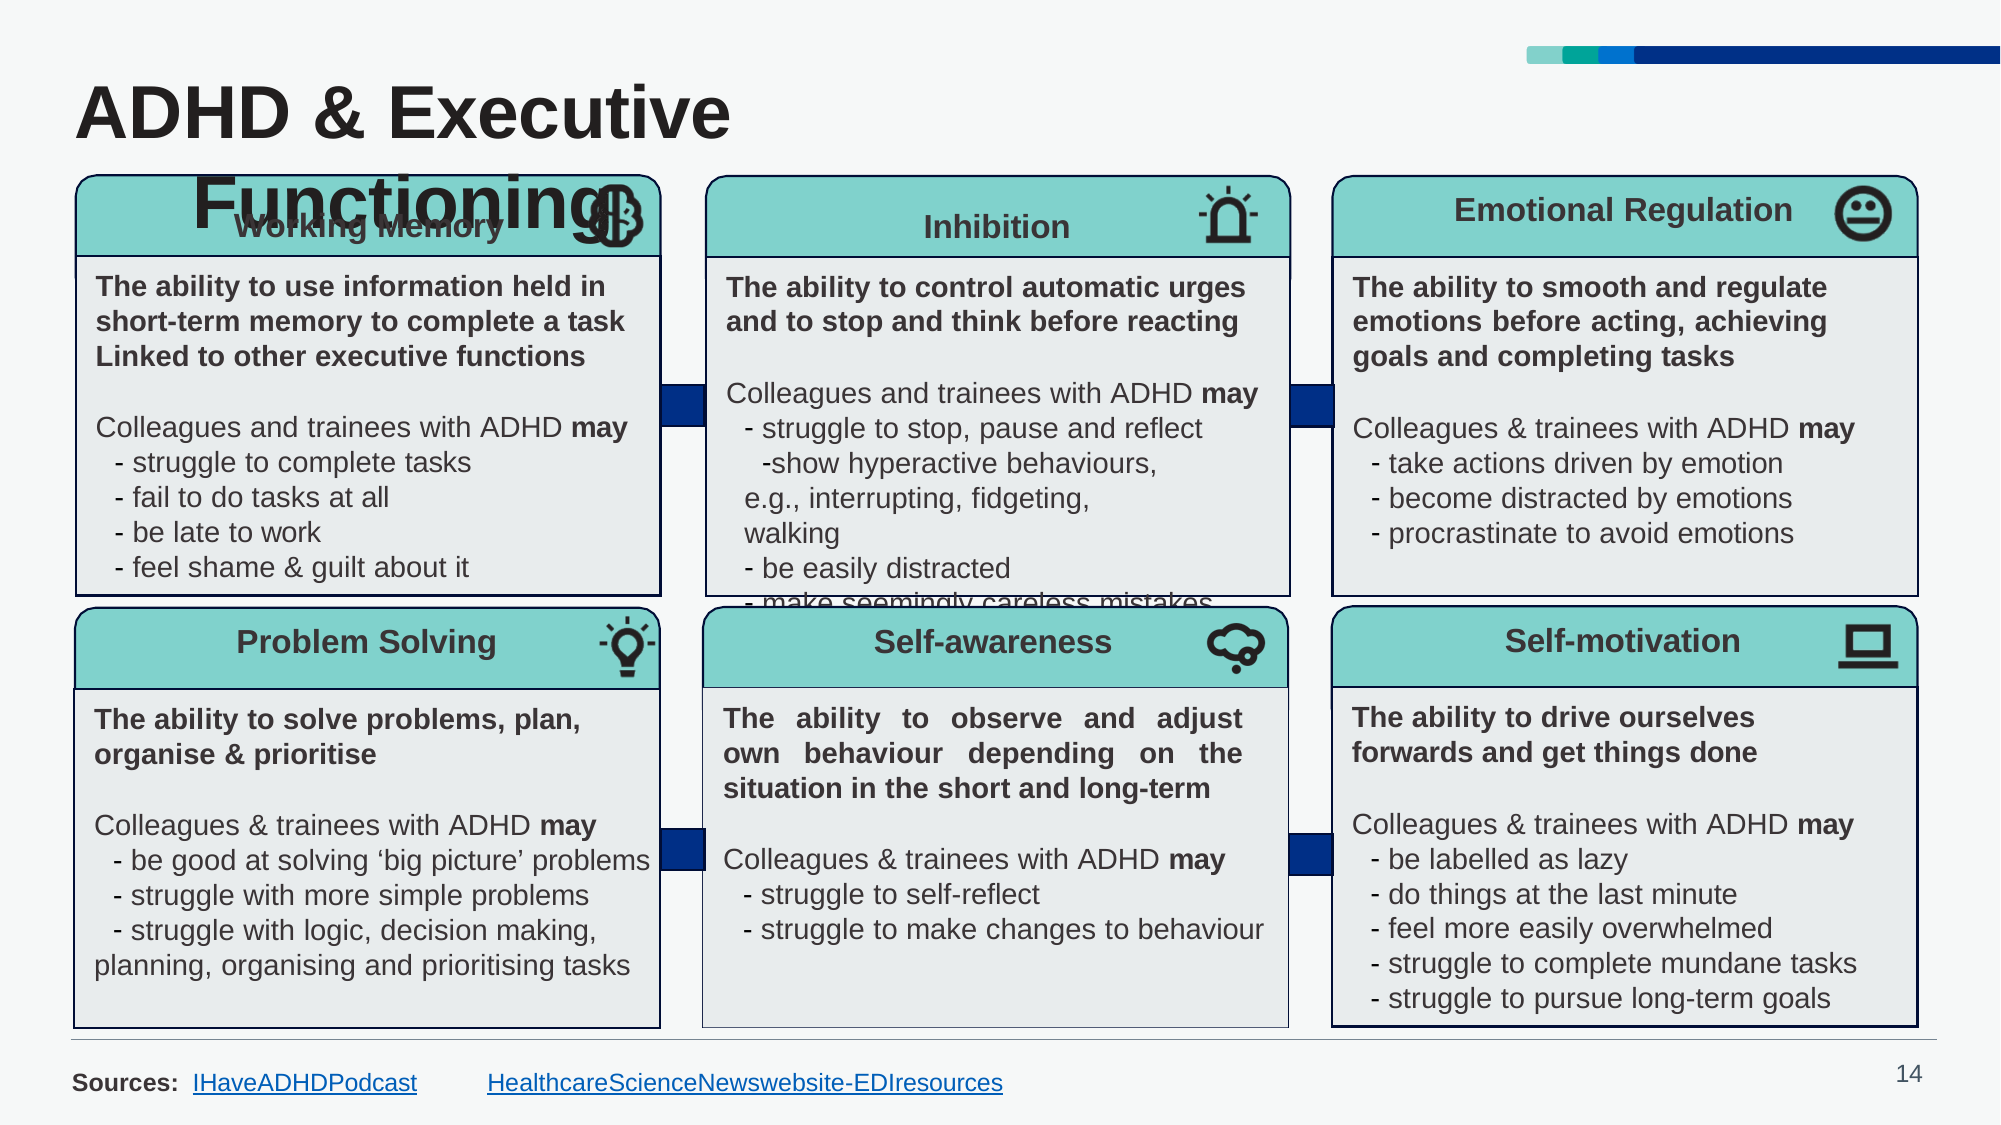

# ADHD & Executive Functioning
Working Memory	Inhibition
Emotional Regulation
The ability to use information held in short-term memory to complete a task Linked to other executive functions
Colleagues and trainees with ADHD may
struggle to complete tasks
fail to do tasks at all
be late to work
feel shame & guilt about it
The ability to control automatic urges
and to stop and think before reacting
Colleagues and trainees with ADHD may
struggle to stop, pause and reflect
show hyperactive behaviours, e.g., interrupting, fidgeting, walking
be easily distracted
make seemingly careless mistakes
The ability to smooth and regulate emotions before acting, achieving goals and completing tasks
Colleagues & trainees with ADHD may
take actions driven by emotion
become distracted by emotions
procrastinate to avoid emotions
Self-motivation
Self-awareness
Problem Solving
The ability to observe and adjust own behaviour depending on the situation in the short and long-term
Colleagues & trainees with ADHD may
struggle to self-reflect
struggle to make changes to behaviour
The ability to drive ourselves forwards and get things done
Colleagues & trainees with ADHD may
be labelled as lazy
do things at the last minute
feel more easily overwhelmed
struggle to complete mundane tasks
struggle to pursue long-term goals
The ability to solve problems, plan,
organise & prioritise
Colleagues & trainees with ADHD may
be good at solving ‘big picture’ problems
struggle with more simple problems
struggle with logic, decision making,
planning, organising and prioritising tasks
Sources: IHaveADHDPodcast
HealthcareScienceNewswebsite-EDIresources